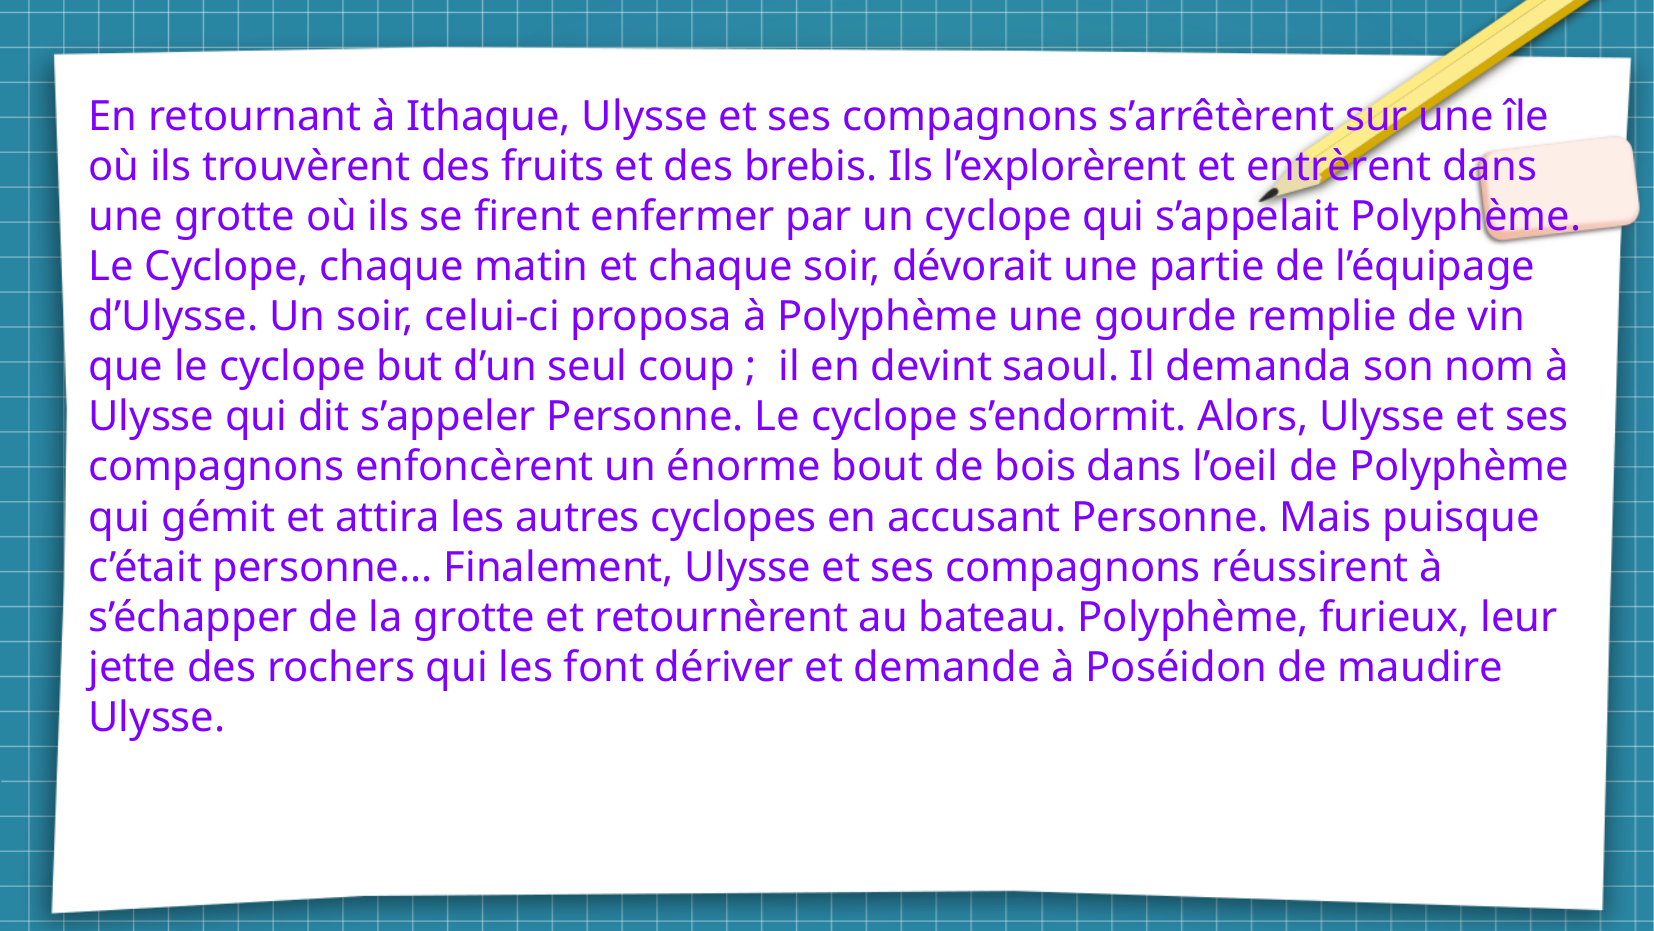

#
En retournant à Ithaque, Ulysse et ses compagnons s’arrêtèrent sur une île où ils trouvèrent des fruits et des brebis. Ils l’explorèrent et entrèrent dans une grotte où ils se firent enfermer par un cyclope qui s’appelait Polyphème. Le Cyclope, chaque matin et chaque soir, dévorait une partie de l’équipage d’Ulysse. Un soir, celui-ci proposa à Polyphème une gourde remplie de vin que le cyclope but d’un seul coup ; il en devint saoul. Il demanda son nom à Ulysse qui dit s’appeler Personne. Le cyclope s’endormit. Alors, Ulysse et ses compagnons enfoncèrent un énorme bout de bois dans l’oeil de Polyphème qui gémit et attira les autres cyclopes en accusant Personne. Mais puisque c’était personne... Finalement, Ulysse et ses compagnons réussirent à s’échapper de la grotte et retournèrent au bateau. Polyphème, furieux, leur jette des rochers qui les font dériver et demande à Poséidon de maudire Ulysse.